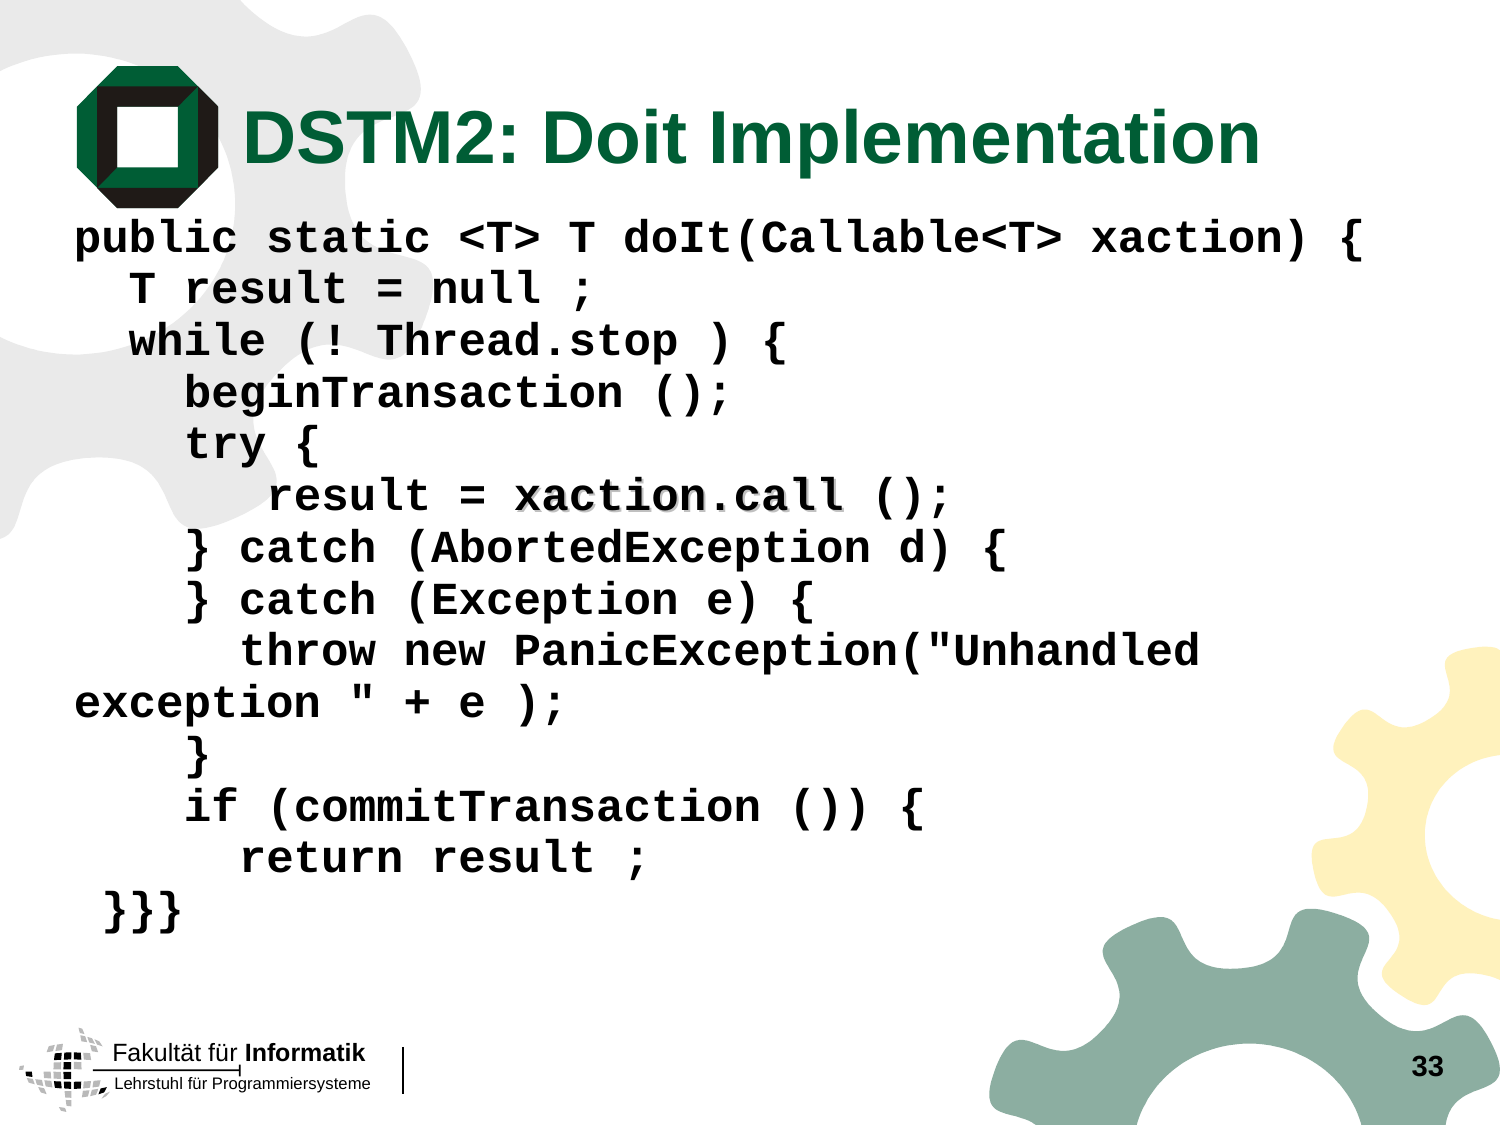

# DSTM2: Doit Implementation
public static <T> T doIt(Callable<T> xaction) {
 T result = null ;
 while (! Thread.stop ) {
 beginTransaction ();
 try {
 result = xaction.call ();
 } catch (AbortedException d) {
 } catch (Exception e) {
 throw new PanicException("Unhandled exception " + e );
 }
 if (commitTransaction ()) {
 return result ;
 }}}
33